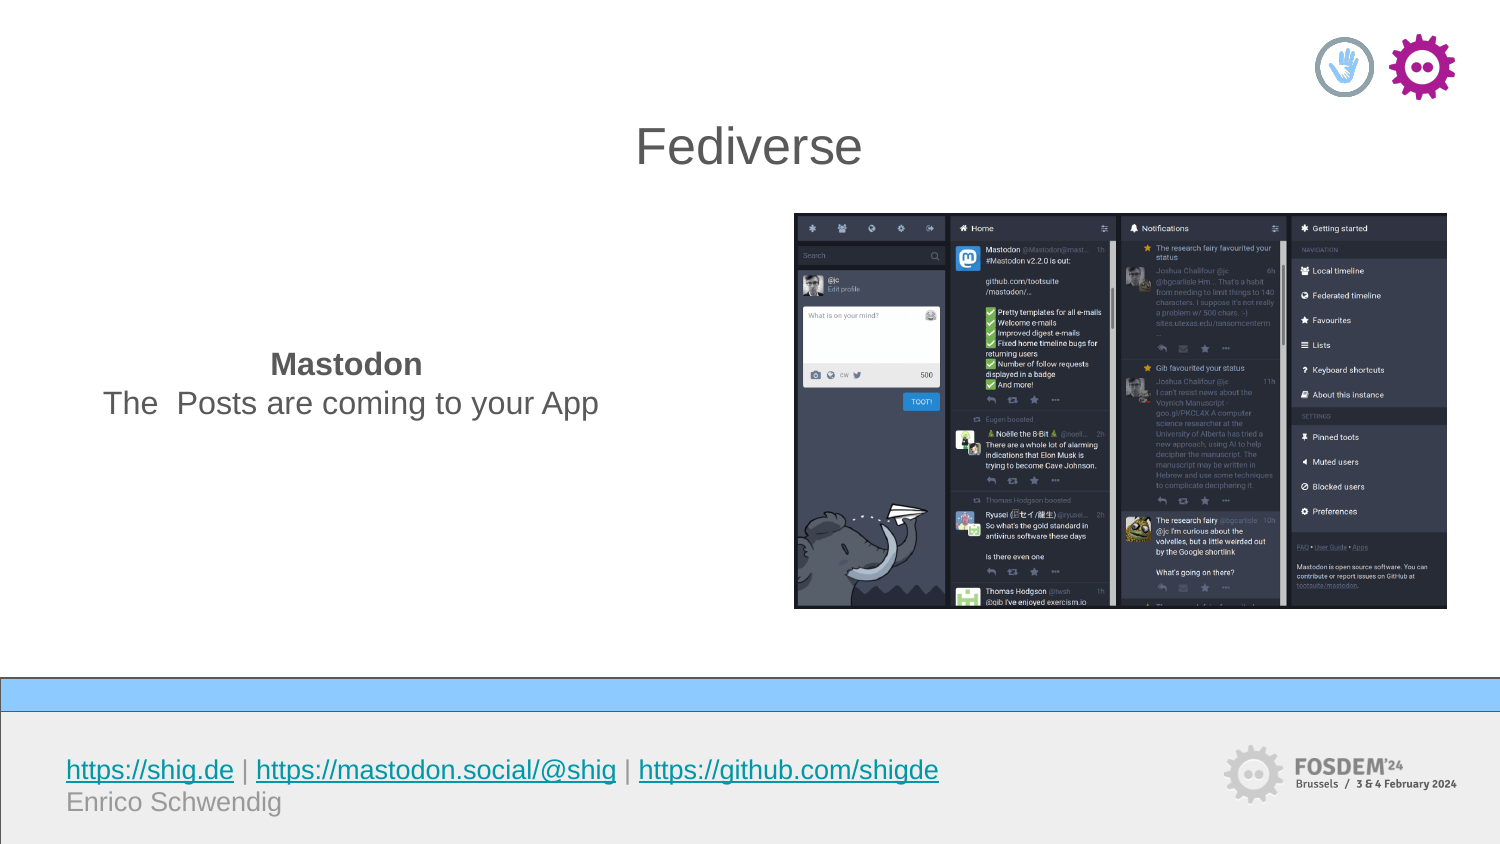

# Fediverse
Mastodon
The Posts are coming to your App